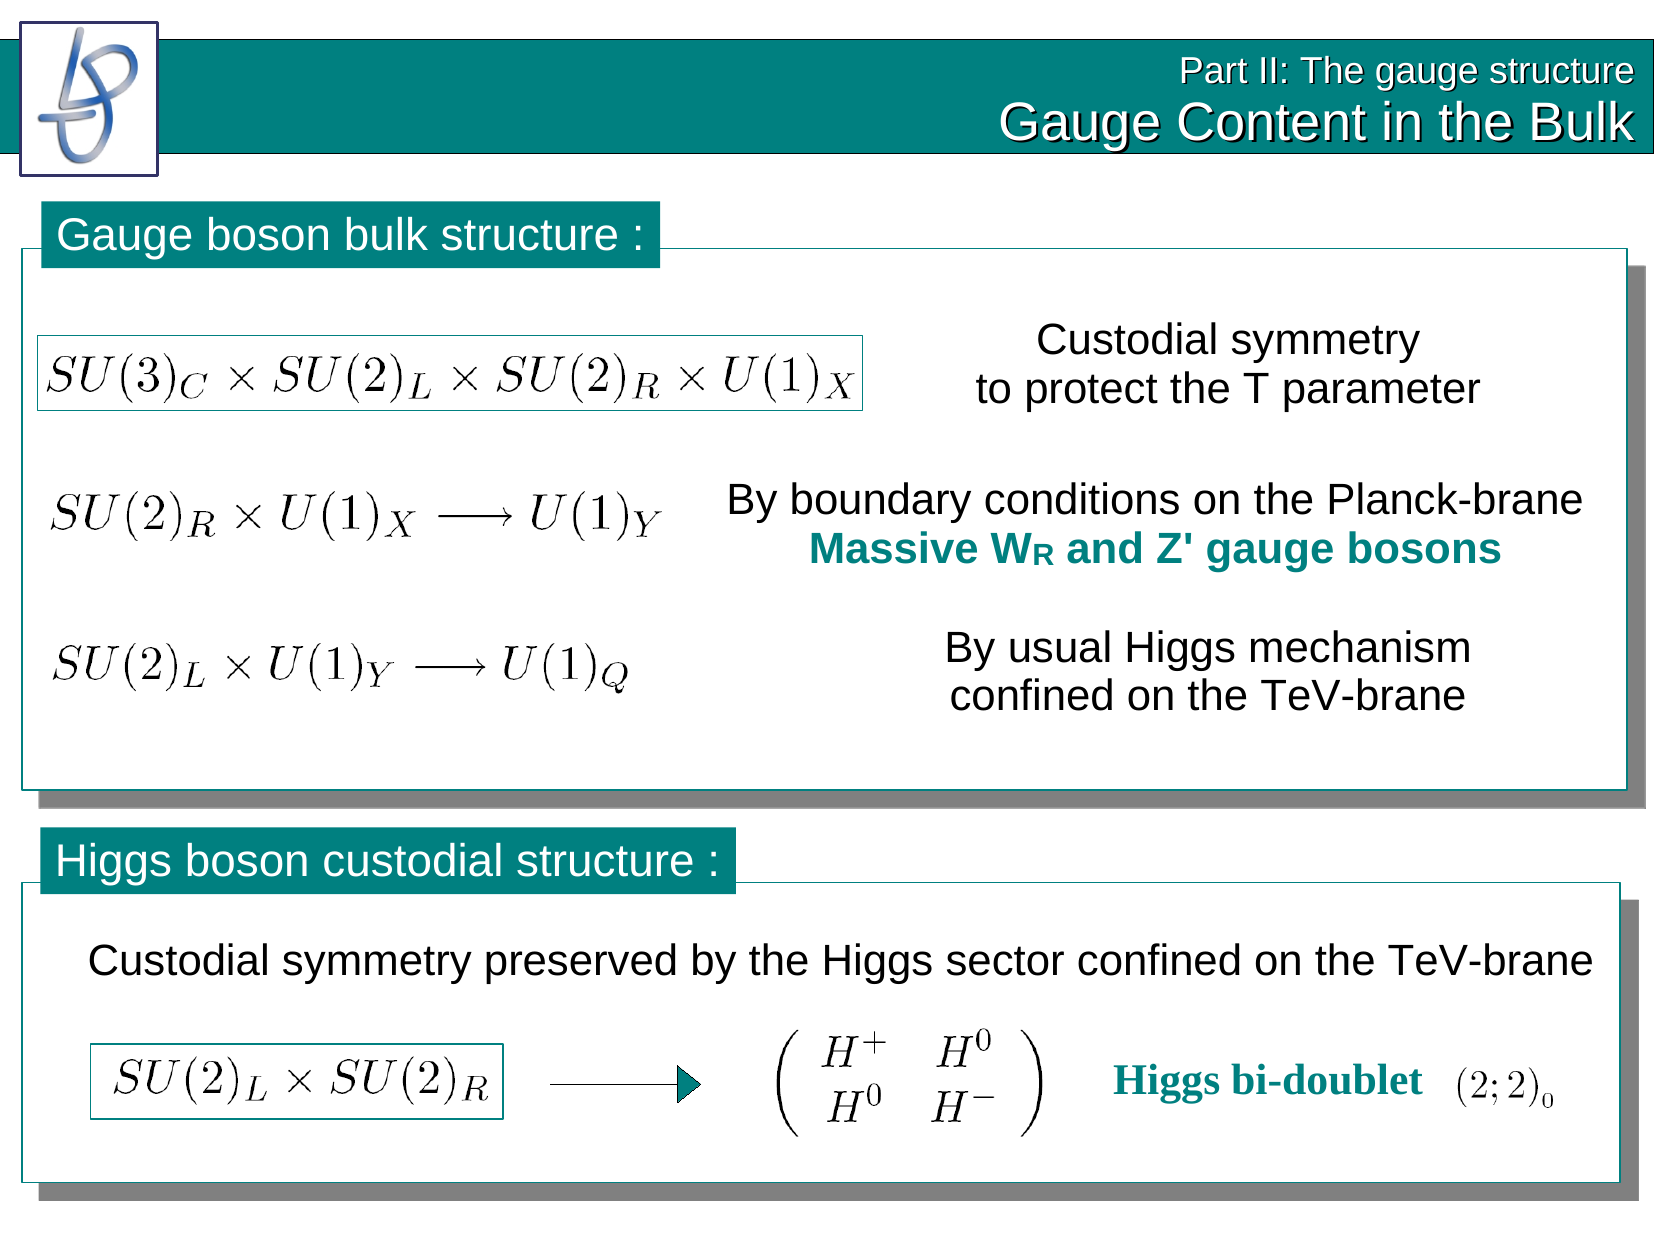

Part II: The gauge structure
Gauge Content in the Bulk
Gauge boson bulk structure :
Custodial symmetry
to protect the T parameter
By boundary conditions on the Planck-brane
Massive WR and Z' gauge bosons
By usual Higgs mechanism
confined on the TeV-brane
Higgs boson custodial structure :
Custodial symmetry preserved by the Higgs sector confined on the TeV-brane
Higgs bi-doublet